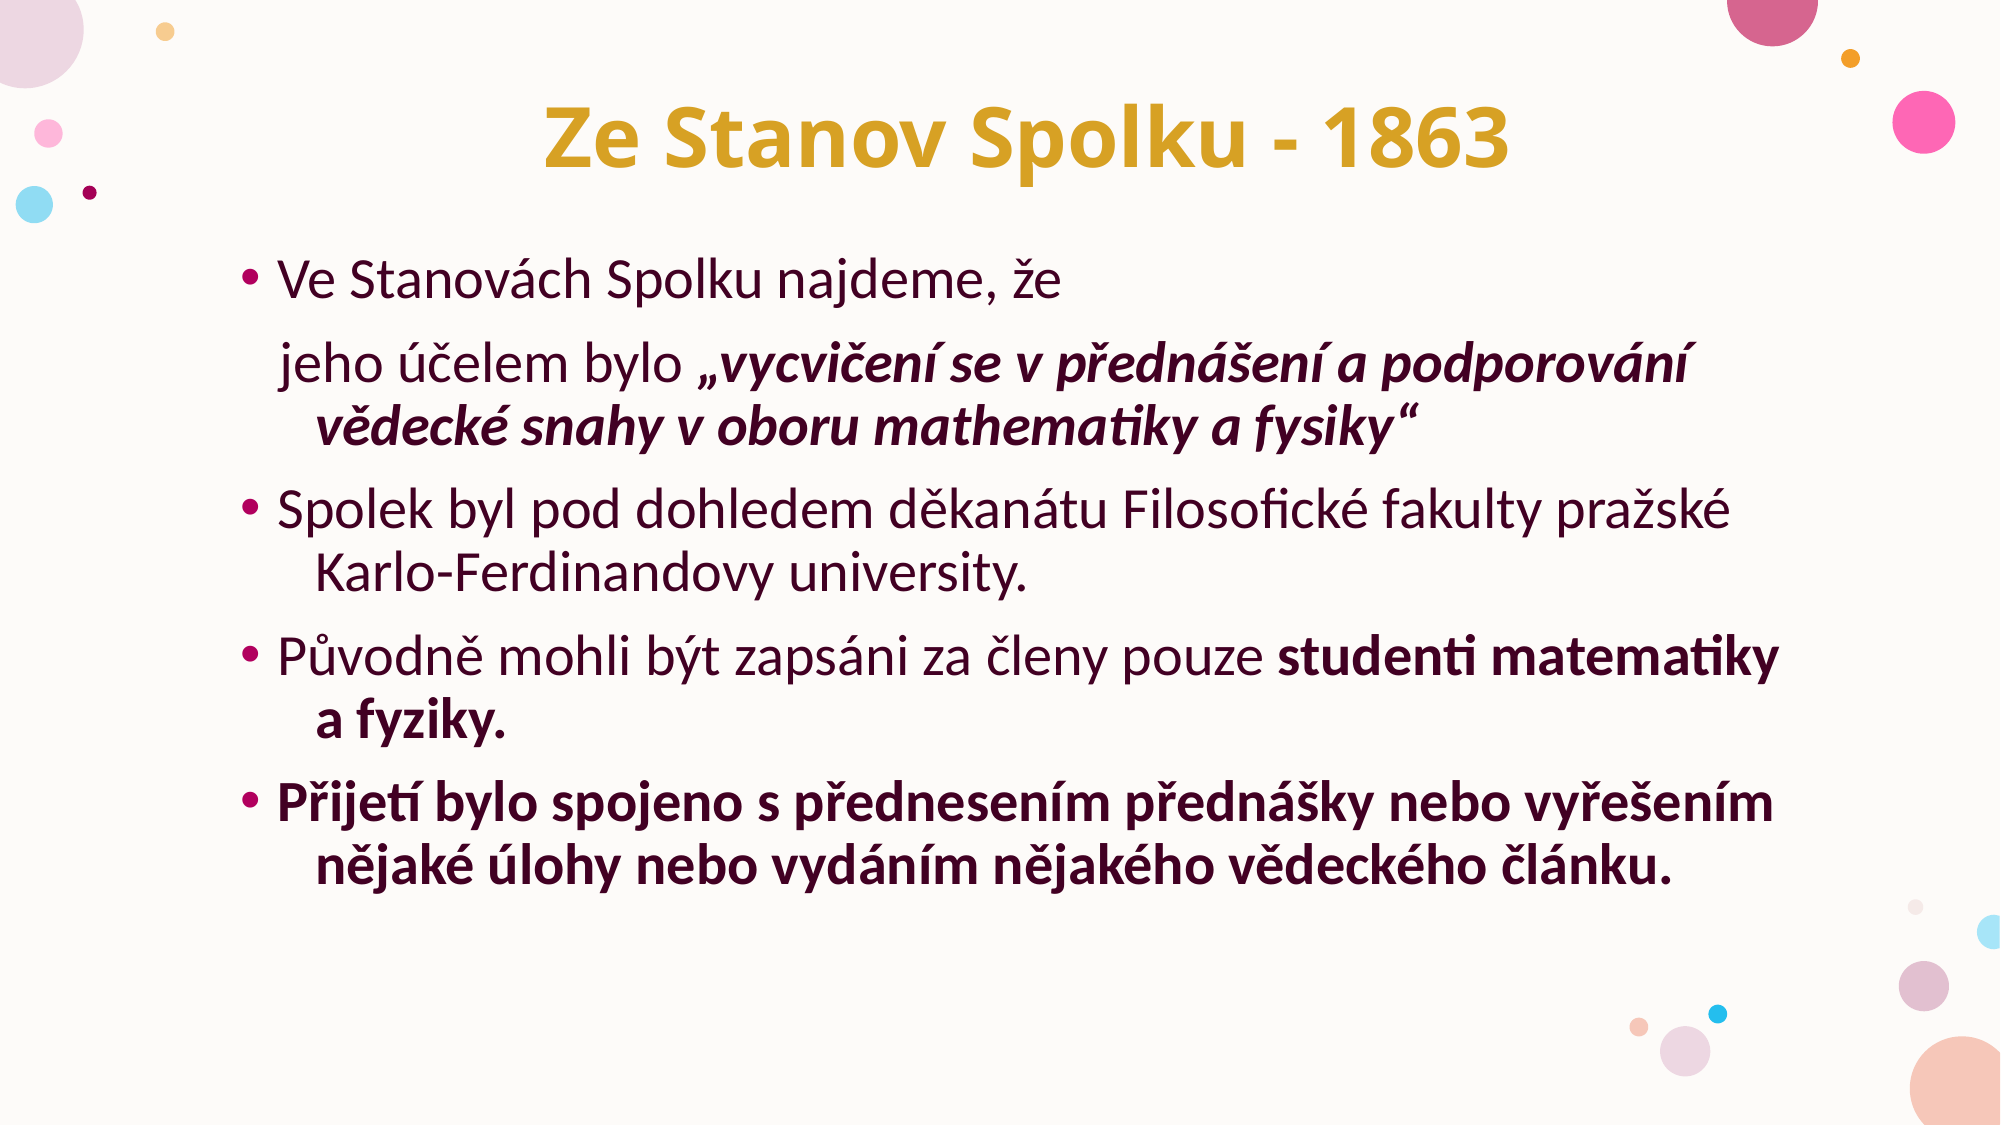

# Ze Stanov Spolku - 1863
Ve Stanovách Spolku najdeme, že
 jeho účelem bylo „vycvičení se v přednášení a podporování 	vědecké snahy v oboru mathematiky a fysiky“
Spolek byl pod dohledem děkanátu Filosofické fakulty pražské Karlo-Ferdinandovy university.
Původně mohli být zapsáni za členy pouze studenti matematiky a fyziky.
Přijetí bylo spojeno s přednesením přednášky nebo vyřešením nějaké úlohy nebo vydáním nějakého vědeckého článku.